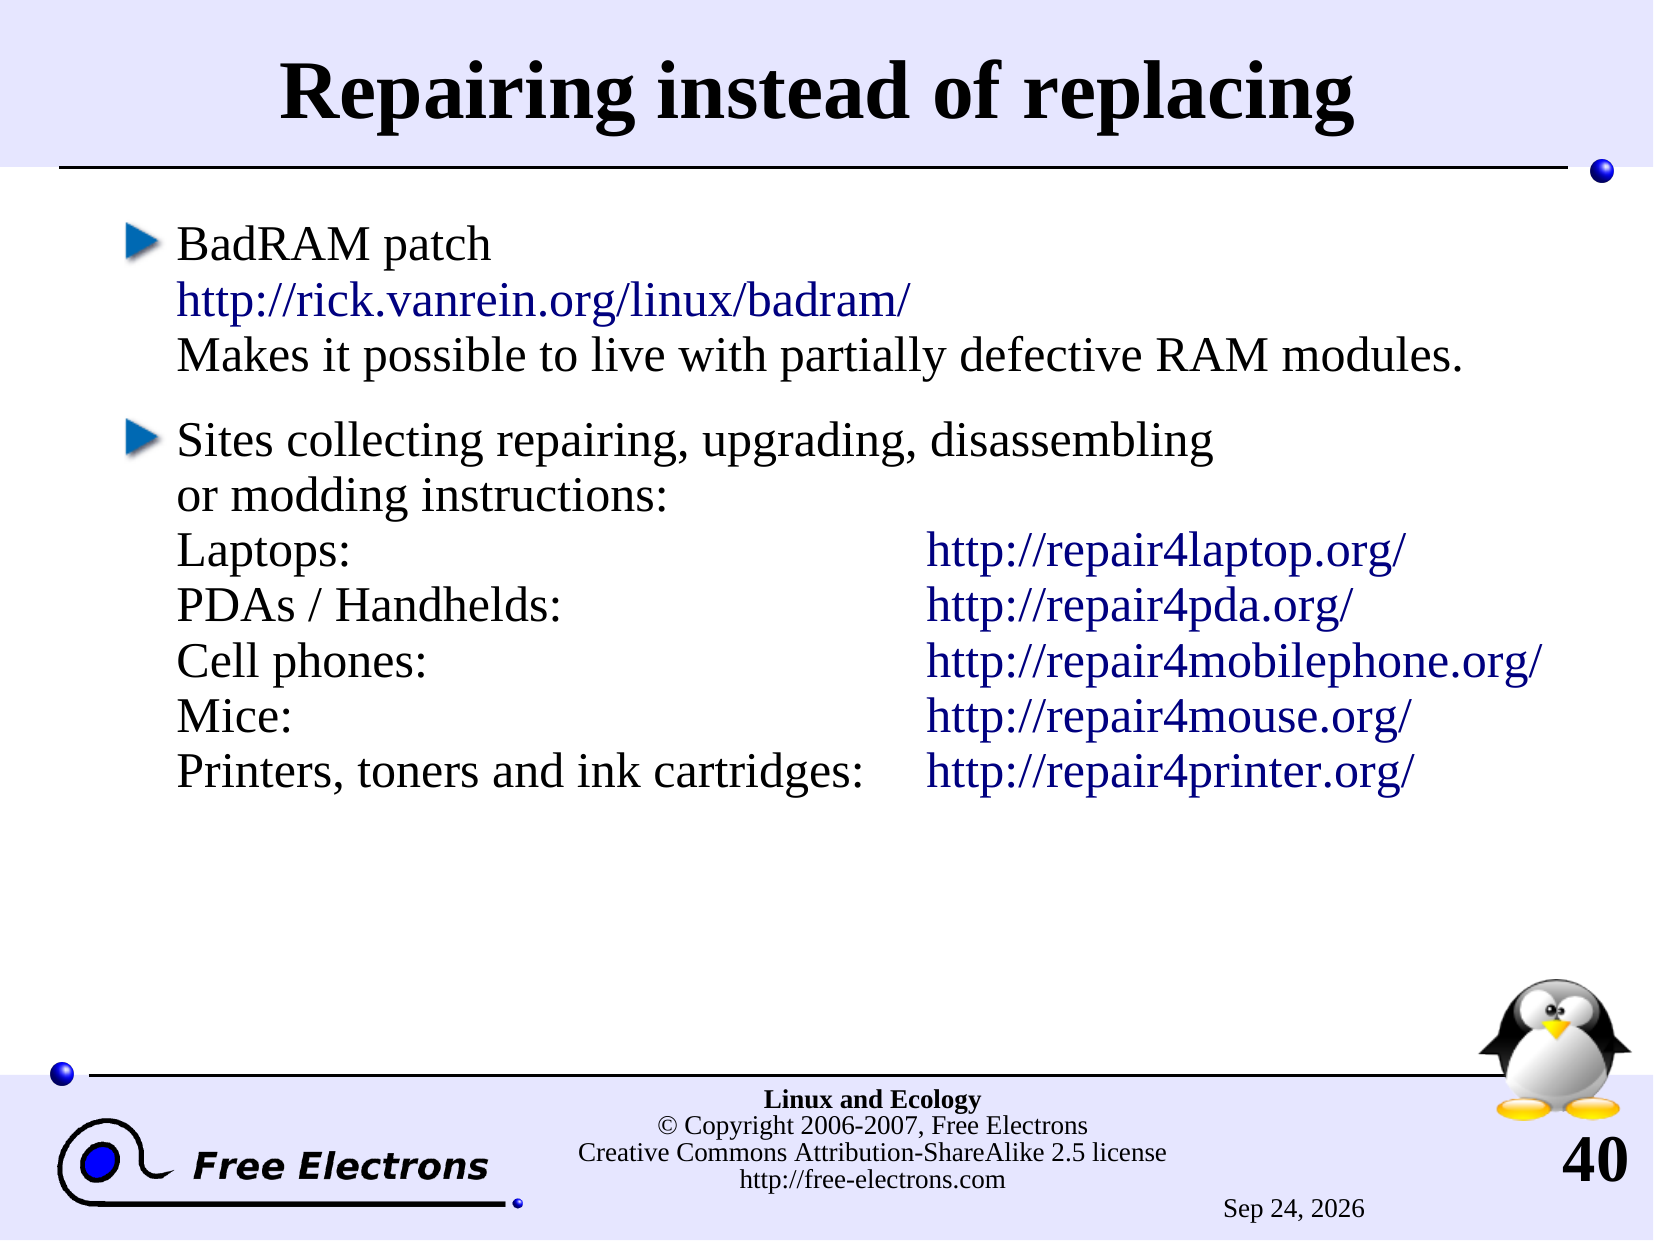

# Repairing instead of replacing
BadRAM patch
http://rick.vanrein.org/linux/badram/
Makes it possible to live with partially defective RAM modules.
Sites collecting repairing, upgrading, disassembling
or modding instructions:
Laptops: 								http://repair4laptop.org/
PDAs / Handhelds:					http://repair4pda.org/
Cell phones:							http://repair4mobilephone.org/
Mice: 									http://repair4mouse.org/
Printers, toners and ink cartridges:	http://repair4printer.org/